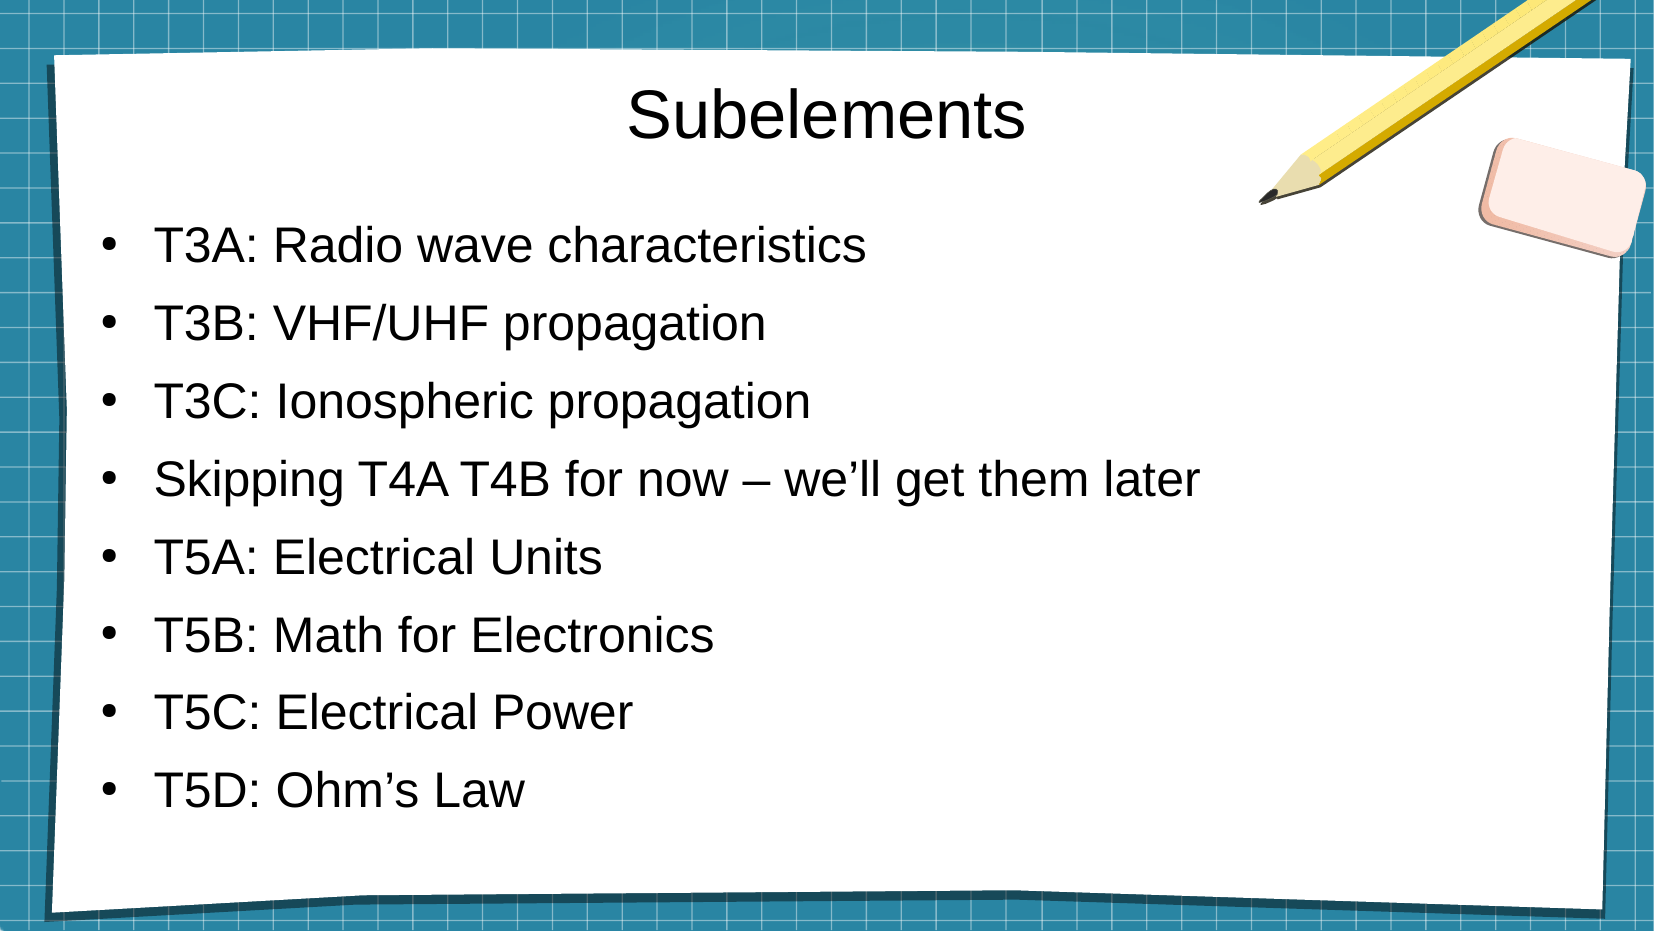

# Subelements
T3A: Radio wave characteristics
T3B: VHF/UHF propagation
T3C: Ionospheric propagation
Skipping T4A T4B for now – we’ll get them later
T5A: Electrical Units
T5B: Math for Electronics
T5C: Electrical Power
T5D: Ohm’s Law